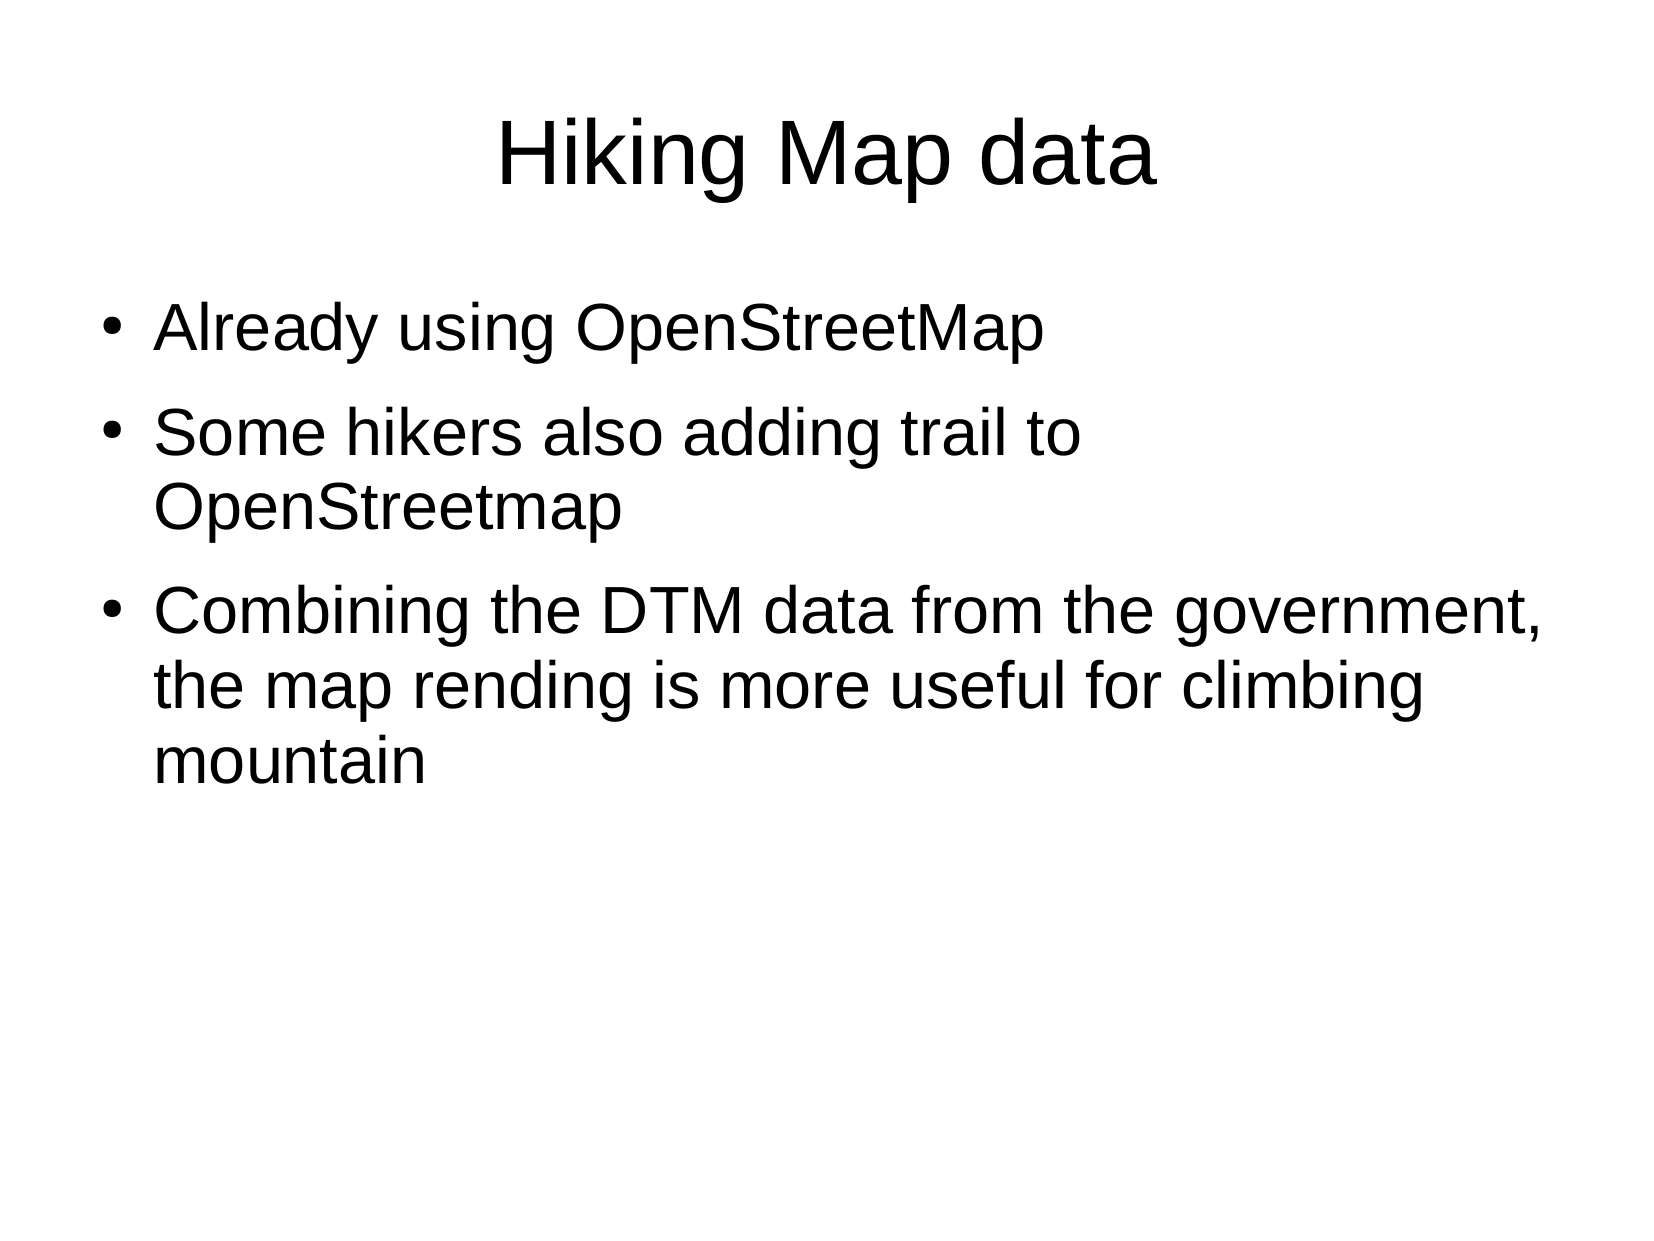

# Hiking Map data
Already using OpenStreetMap
Some hikers also adding trail to OpenStreetmap
Combining the DTM data from the government, the map rending is more useful for climbing mountain